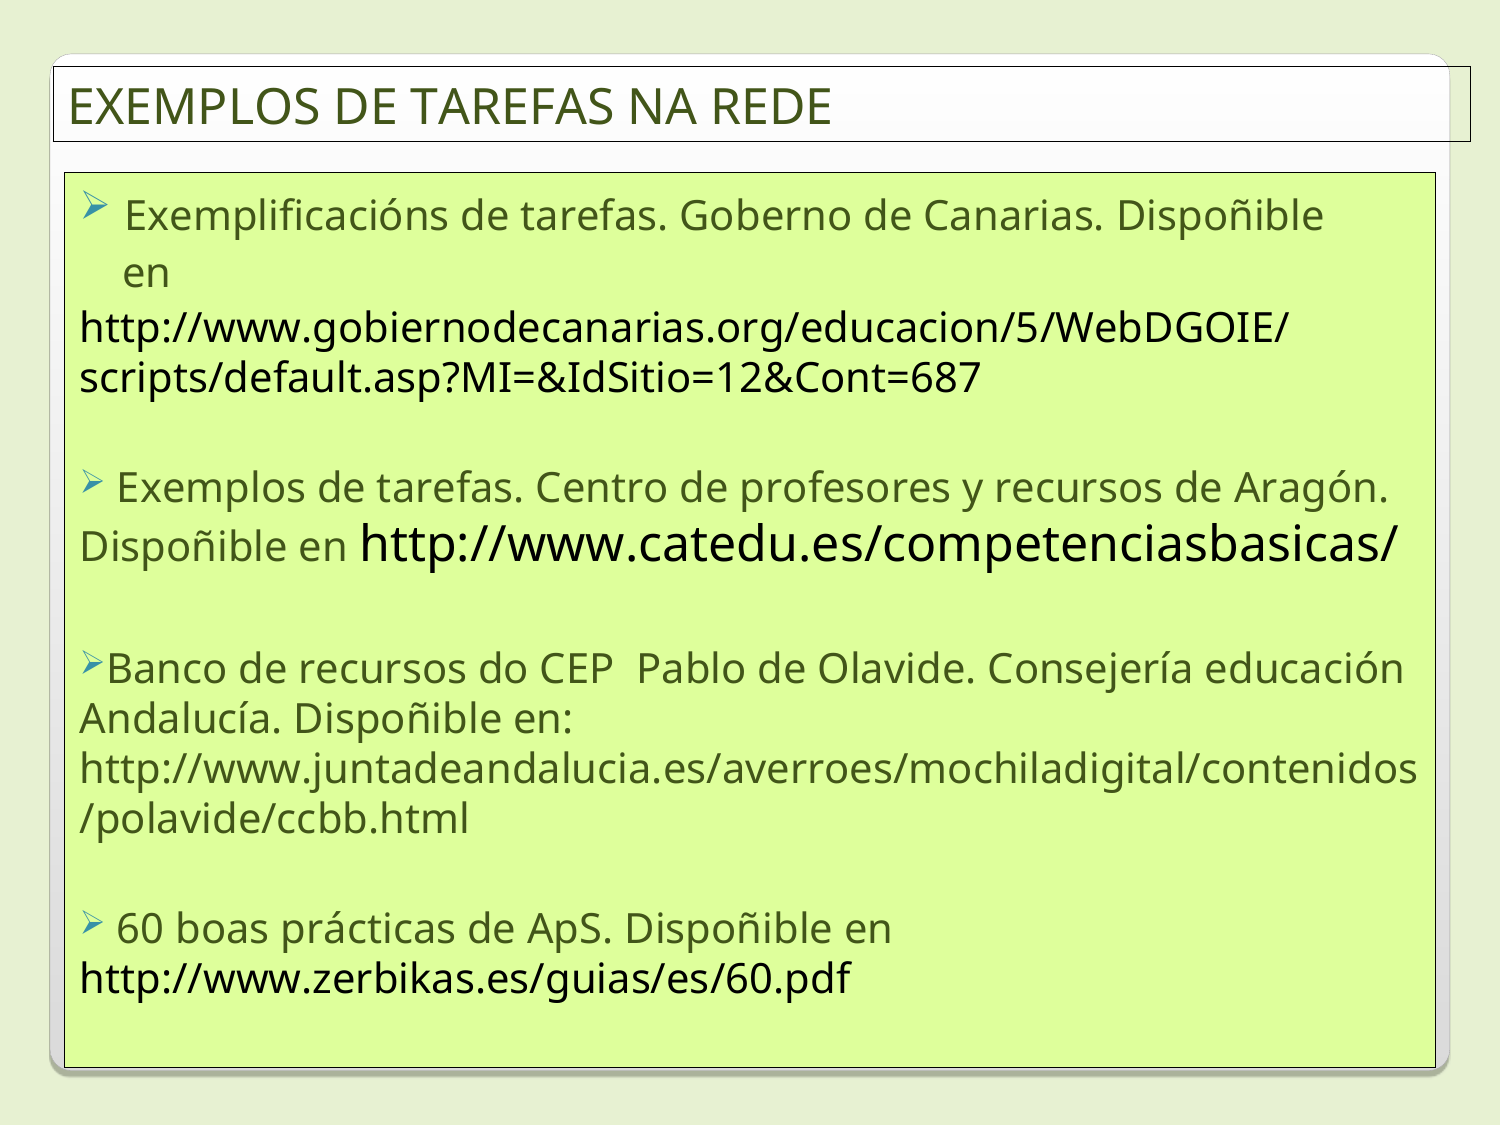

| EXEMPLOS DE TAREFAS NA REDE |
| --- |
| Exemplificacións de tarefas. Goberno de Canarias. Dispoñible en http://www.gobiernodecanarias.org/educacion/5/WebDGOIE/scripts/default.asp?MI=&IdSitio=12&Cont=687 Exemplos de tarefas. Centro de profesores y recursos de Aragón. Dispoñible en http://www.catedu.es/competenciasbasicas/ Banco de recursos do CEP Pablo de Olavide. Consejería educación Andalucía. Dispoñible en: http://www.juntadeandalucia.es/averroes/mochiladigital/contenidos/polavide/ccbb.html 60 boas prácticas de ApS. Dispoñible en http://www.zerbikas.es/guias/es/60.pdf |
| --- |